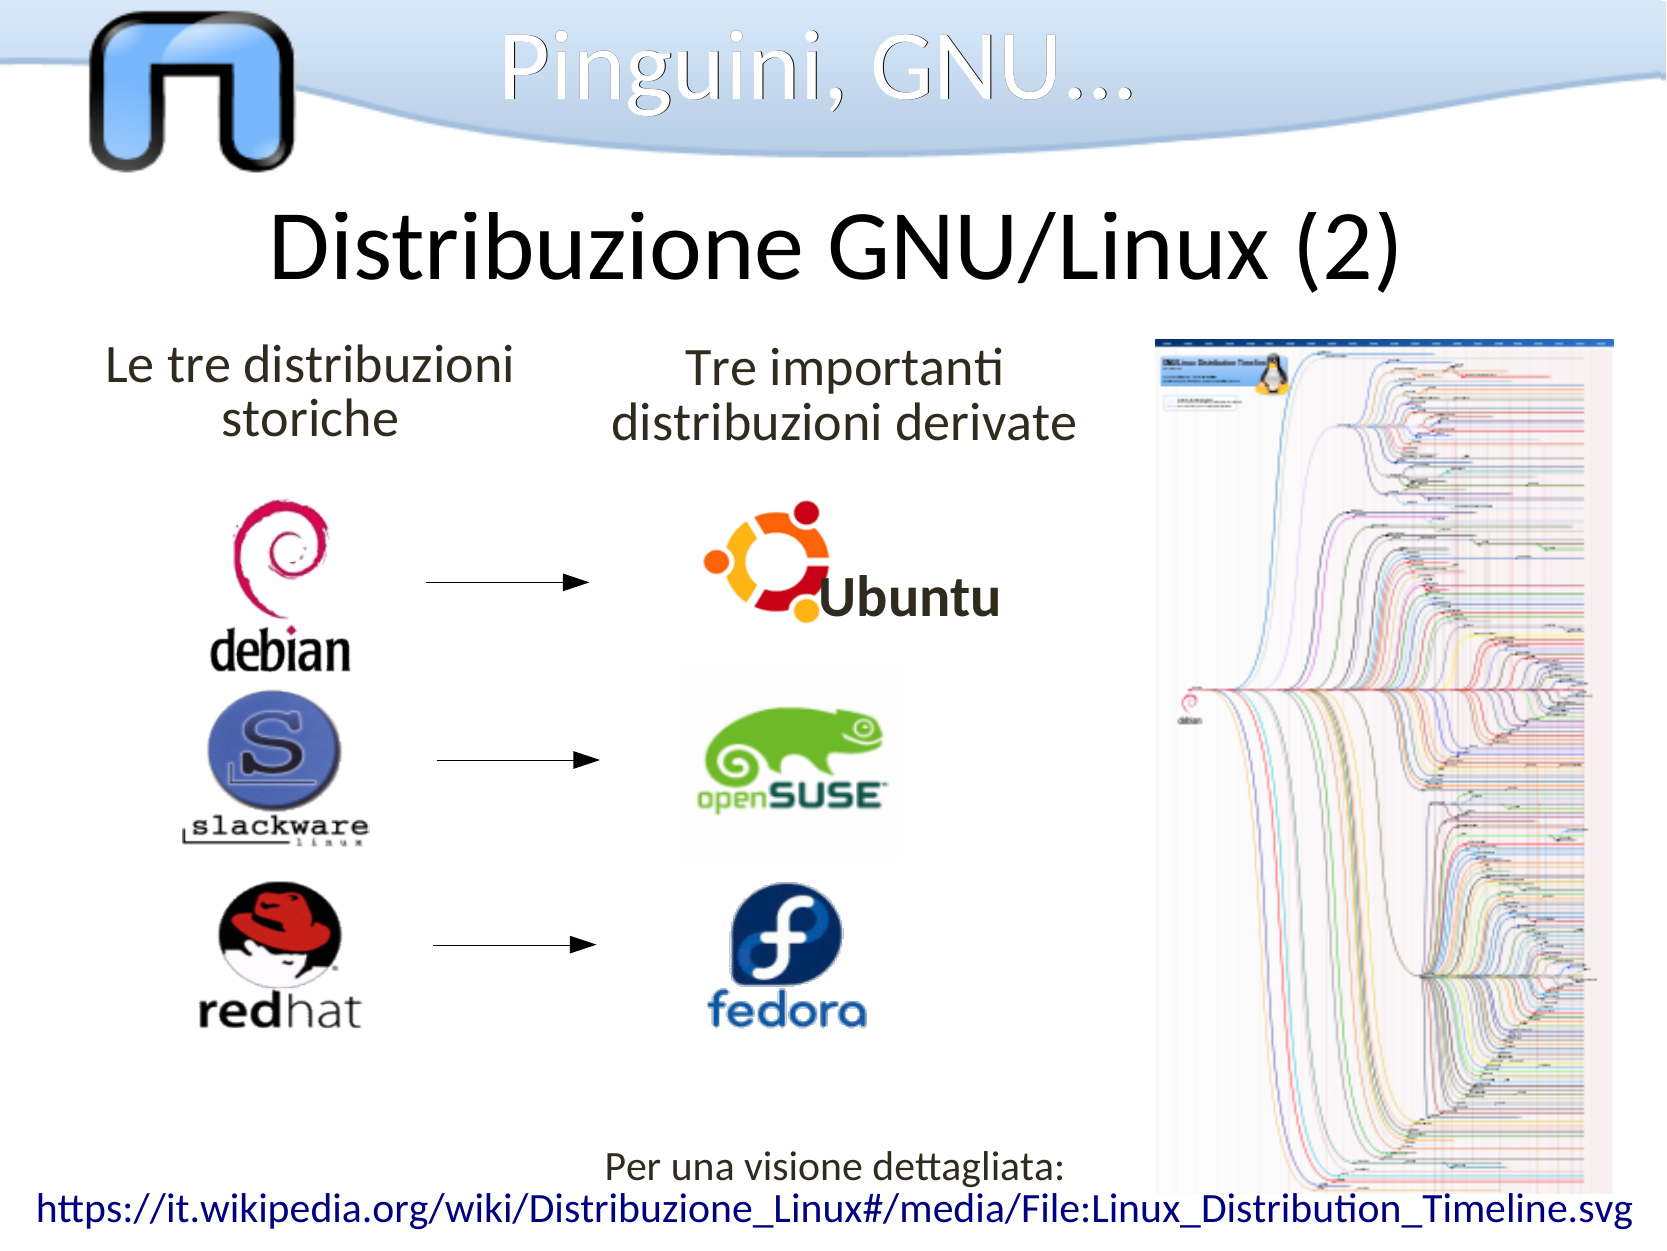

Pinguini, GNU...
# Distribuzione GNU/Linux (2)
Le tre distribuzioni storiche
Tre importanti distribuzioni derivate
Ubuntu
Per una visione dettagliata:
https://it.wikipedia.org/wiki/Distribuzione_Linux#/media/File:Linux_Distribution_Timeline.svg